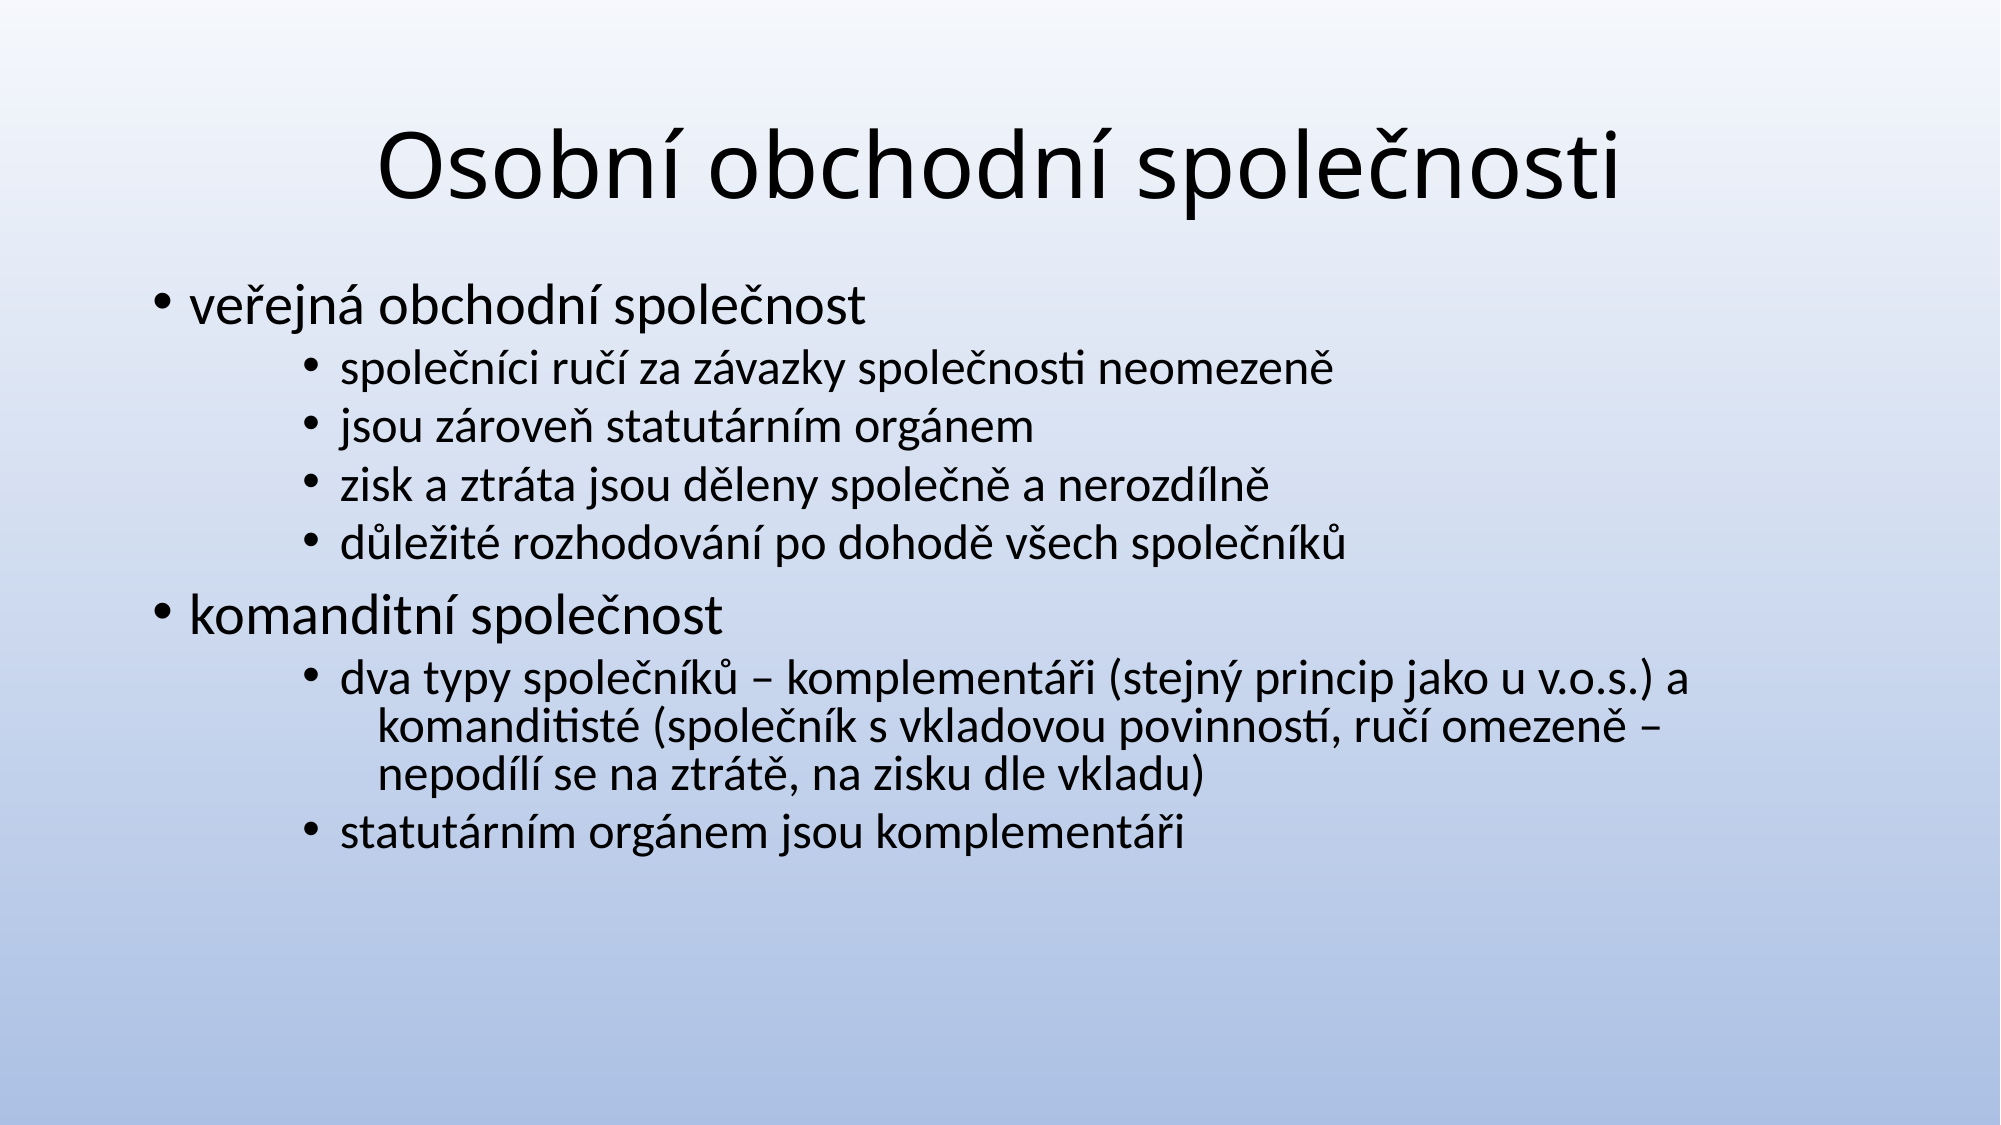

# Osobní obchodní společnosti
veřejná obchodní společnost
společníci ručí za závazky společnosti neomezeně
jsou zároveň statutárním orgánem
zisk a ztráta jsou děleny společně a nerozdílně
důležité rozhodování po dohodě všech společníků
komanditní společnost
dva typy společníků – komplementáři (stejný princip jako u v.o.s.) a komanditisté (společník s vkladovou povinností, ručí omezeně – nepodílí se na ztrátě, na zisku dle vkladu)
statutárním orgánem jsou komplementáři